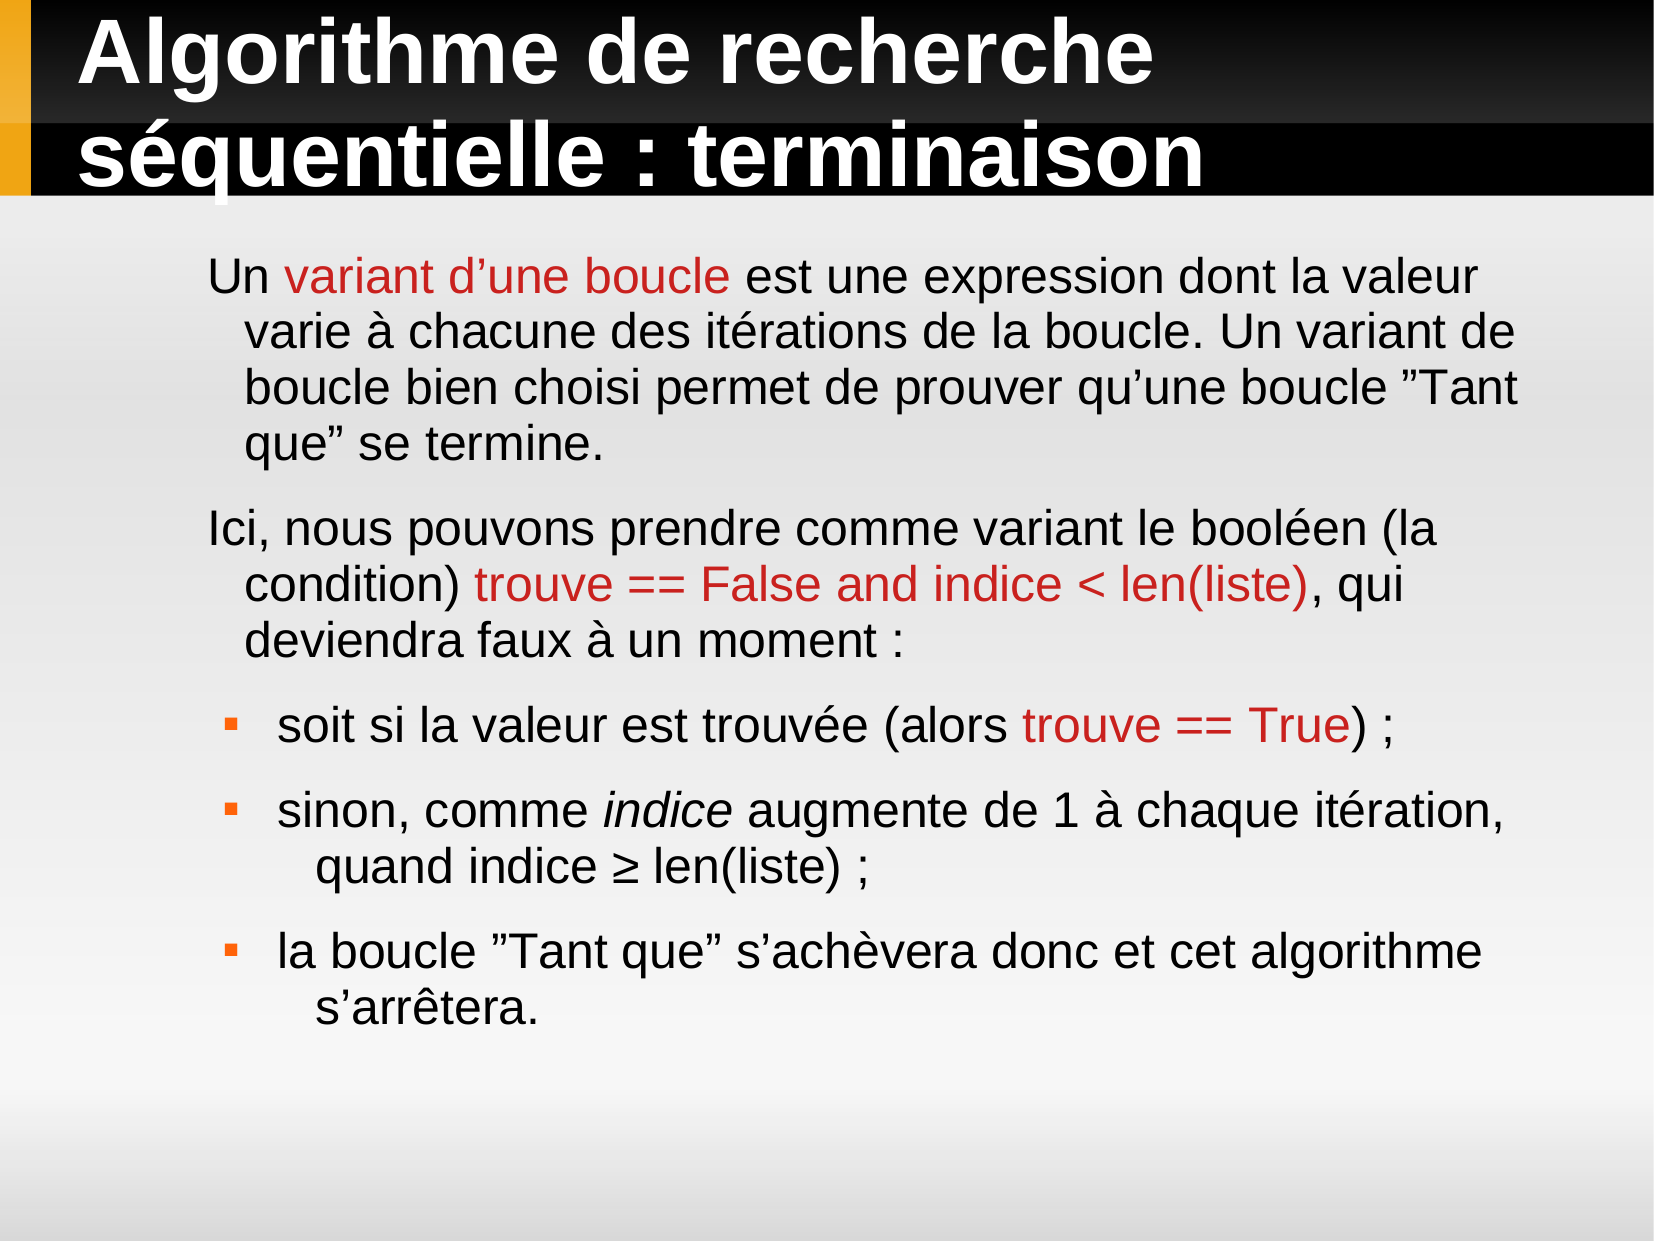

Algorithme de recherche séquentielle : terminaison
# Un variant d’une boucle est une expression dont la valeur varie à chacune des itérations de la boucle. Un variant de boucle bien choisi permet de prouver qu’une boucle ”Tant que” se termine.
Ici, nous pouvons prendre comme variant le booléen (la condition) trouve == False and indice < len(liste), qui deviendra faux à un moment :
soit si la valeur est trouvée (alors trouve == True) ;
sinon, comme indice augmente de 1 à chaque itération, quand indice ≥ len(liste) ;
la boucle ”Tant que” s’achèvera donc et cet algorithme s’arrêtera.